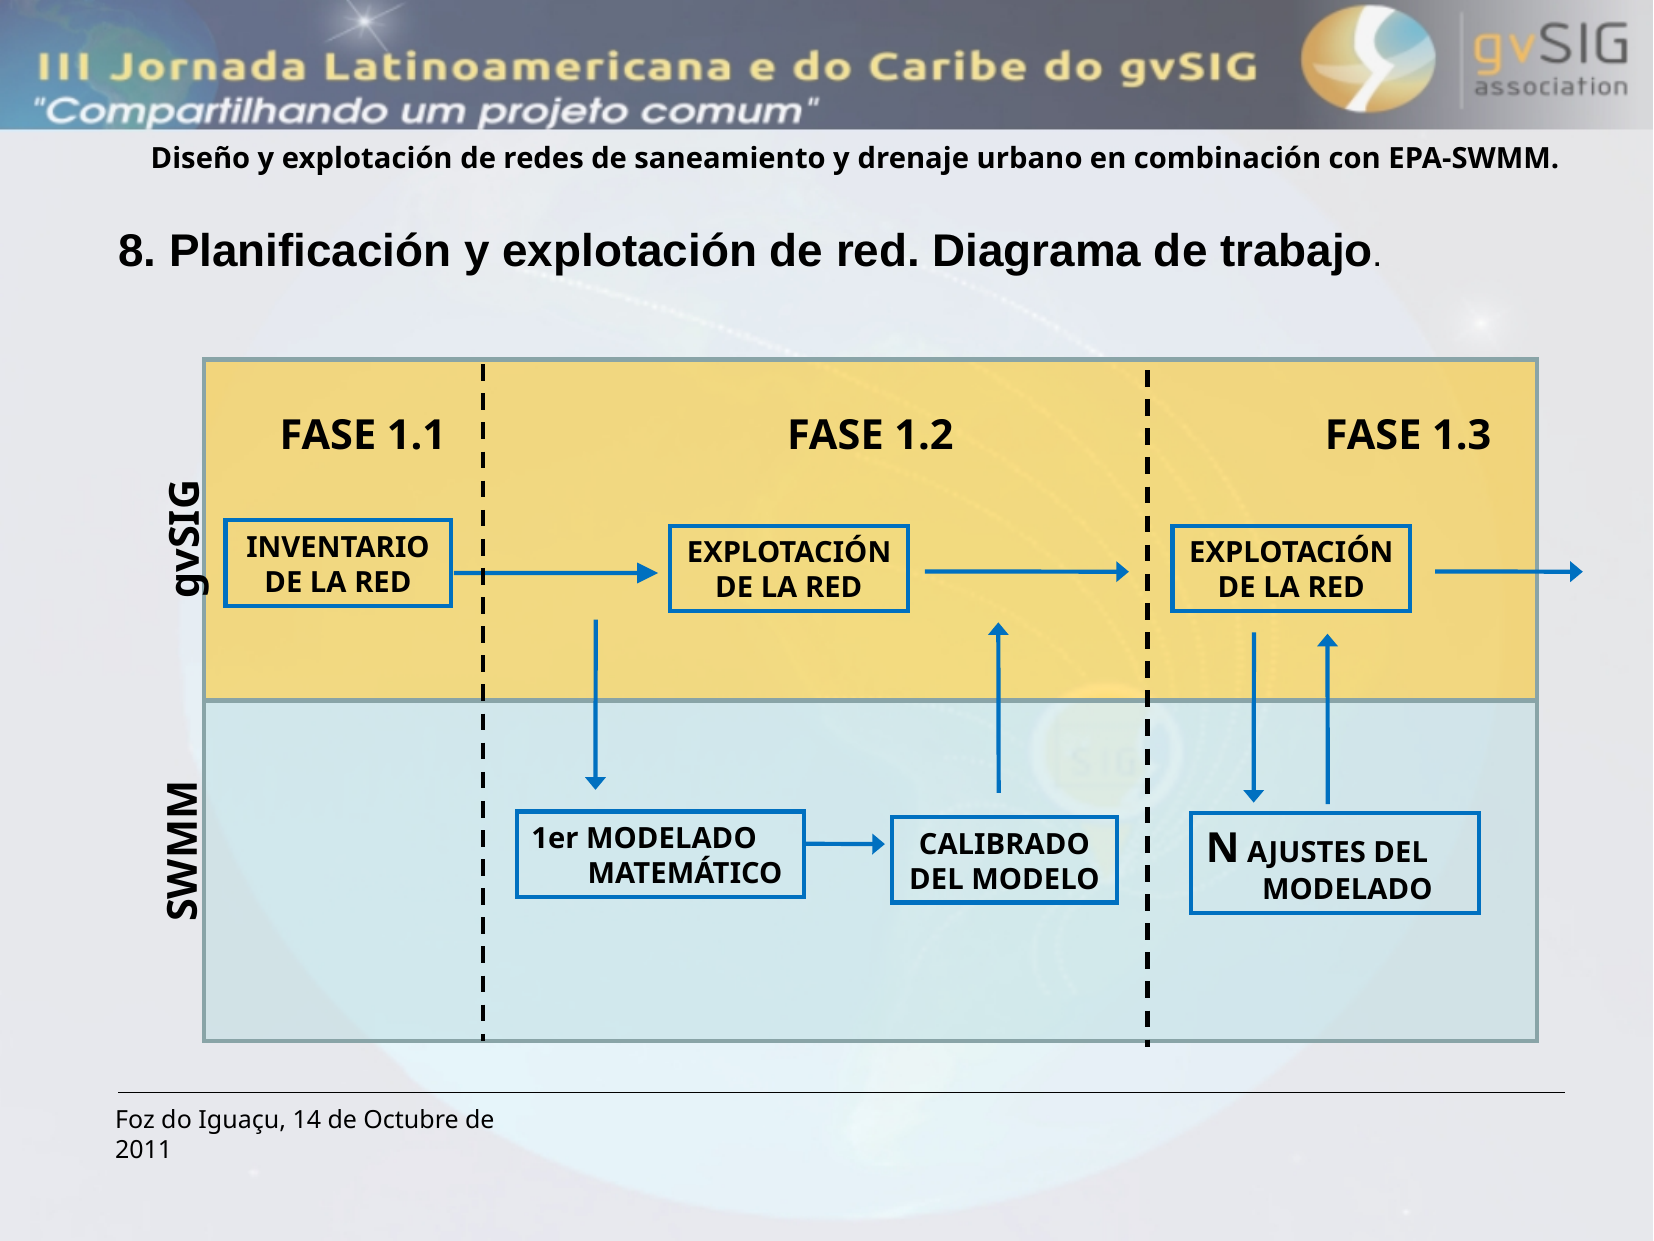

# Diseño y explotación de redes de saneamiento y drenaje urbano en combinación con EPA-SWMM.
8. Planificación y explotación de red. Diagrama de trabajo.
FASE 1.1
FASE 1.2
FASE 1.3
gvSIG
INVENTARIO DE LA RED
EXPLOTACIÓN DE LA RED
EXPLOTACIÓN DE LA RED
1er MODELADO MATEMÁTICO
N AJUSTES DEL MODELADO
CALIBRADO DEL MODELO
SWMM
Foz do Iguaçu, 14 de Octubre de 2011